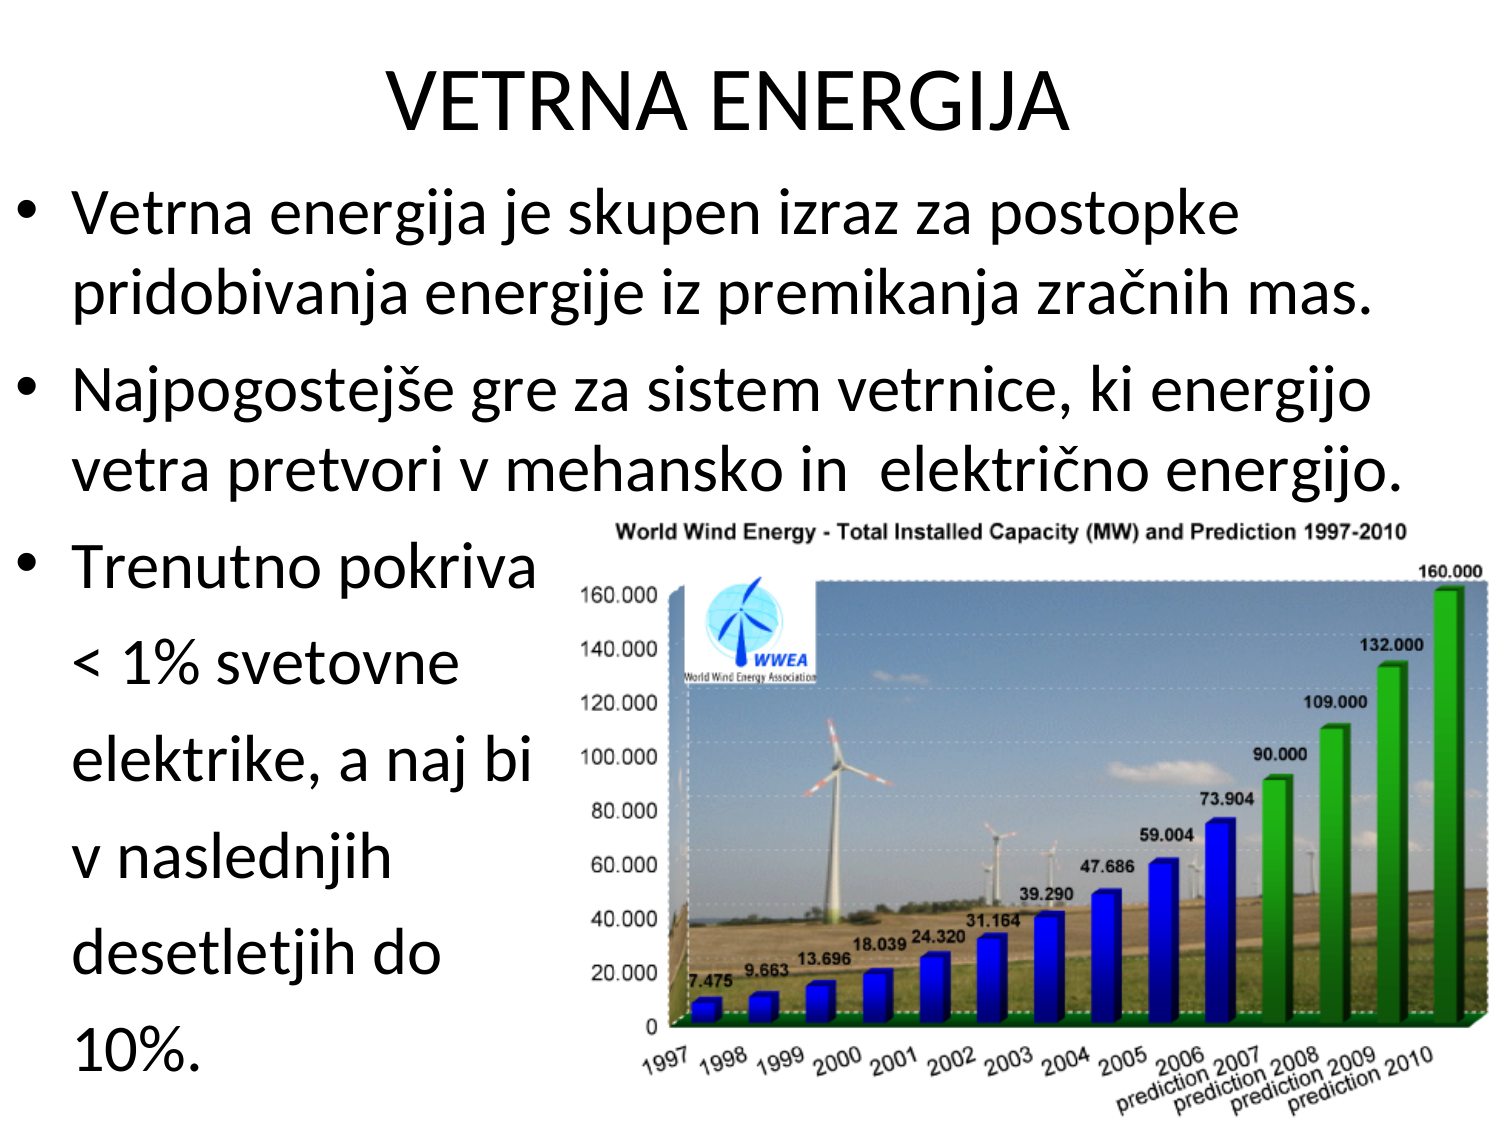

VETRNA ENERGIJA
Vetrna energija je skupen izraz za postopke pridobivanja energije iz premikanja zračnih mas.
Najpogostejše gre za sistem vetrnice, ki energijo vetra pretvori v mehansko in električno energijo.
Trenutno pokriva
	< 1% svetovne
	elektrike, a naj bi
	v naslednjih
	desetletjih do
	10%.